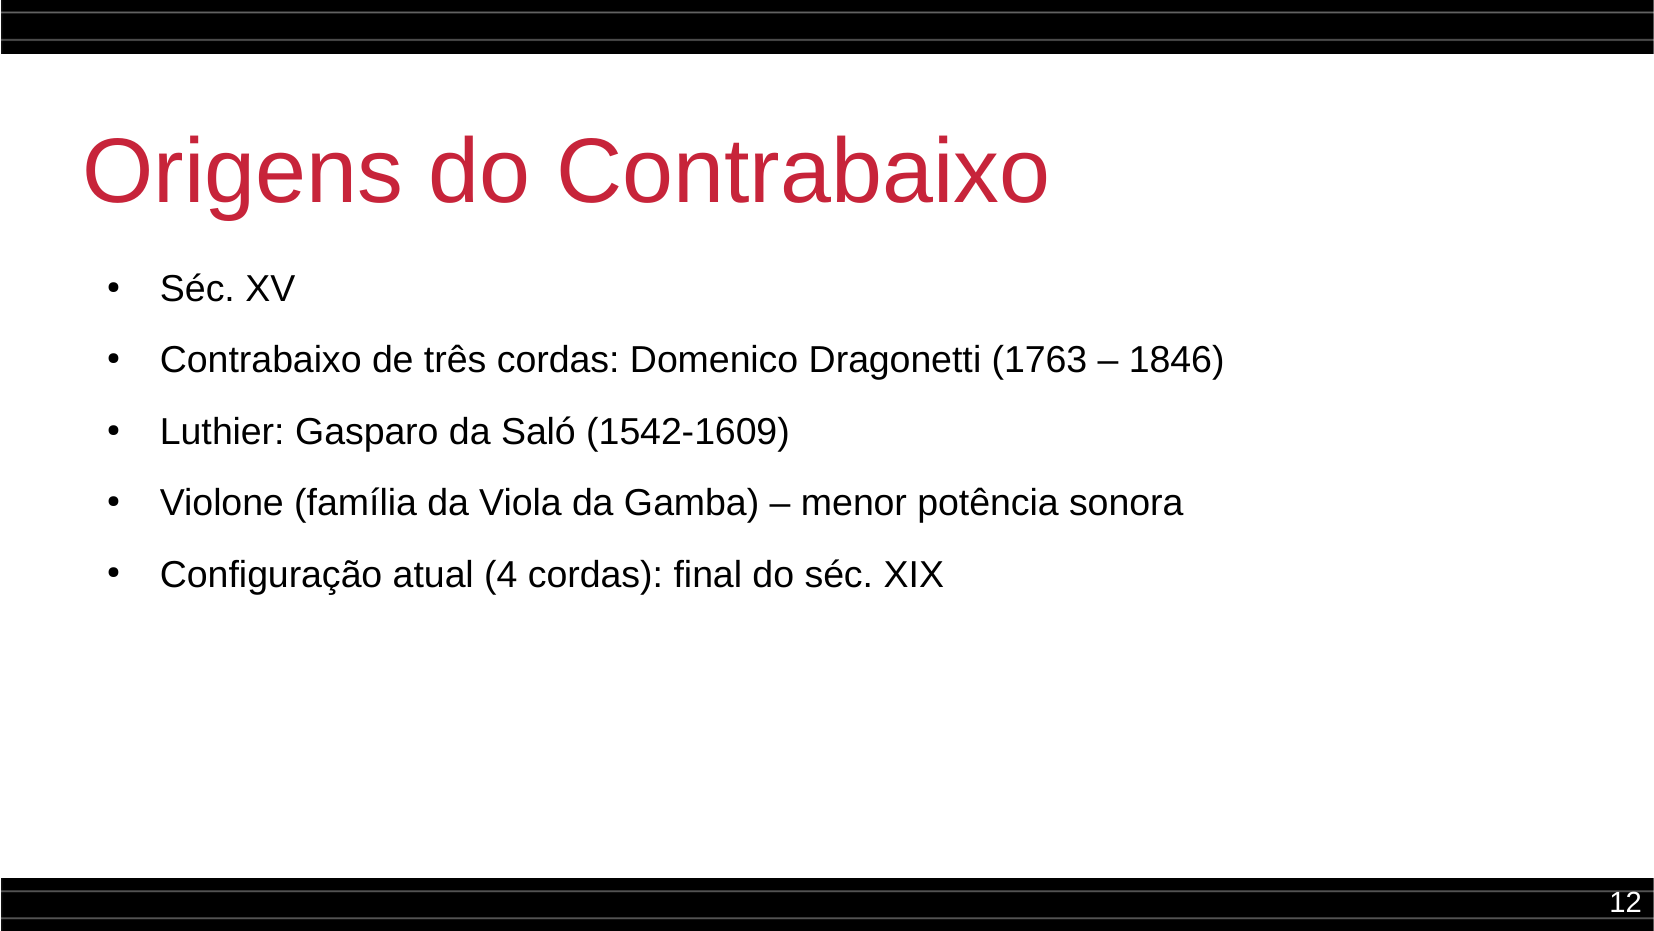

# Origens do Contrabaixo
Séc. XV
Contrabaixo de três cordas: Domenico Dragonetti (1763 – 1846)
Luthier: Gasparo da Saló (1542-1609)
Violone (família da Viola da Gamba) – menor potência sonora
Configuração atual (4 cordas): final do séc. XIX